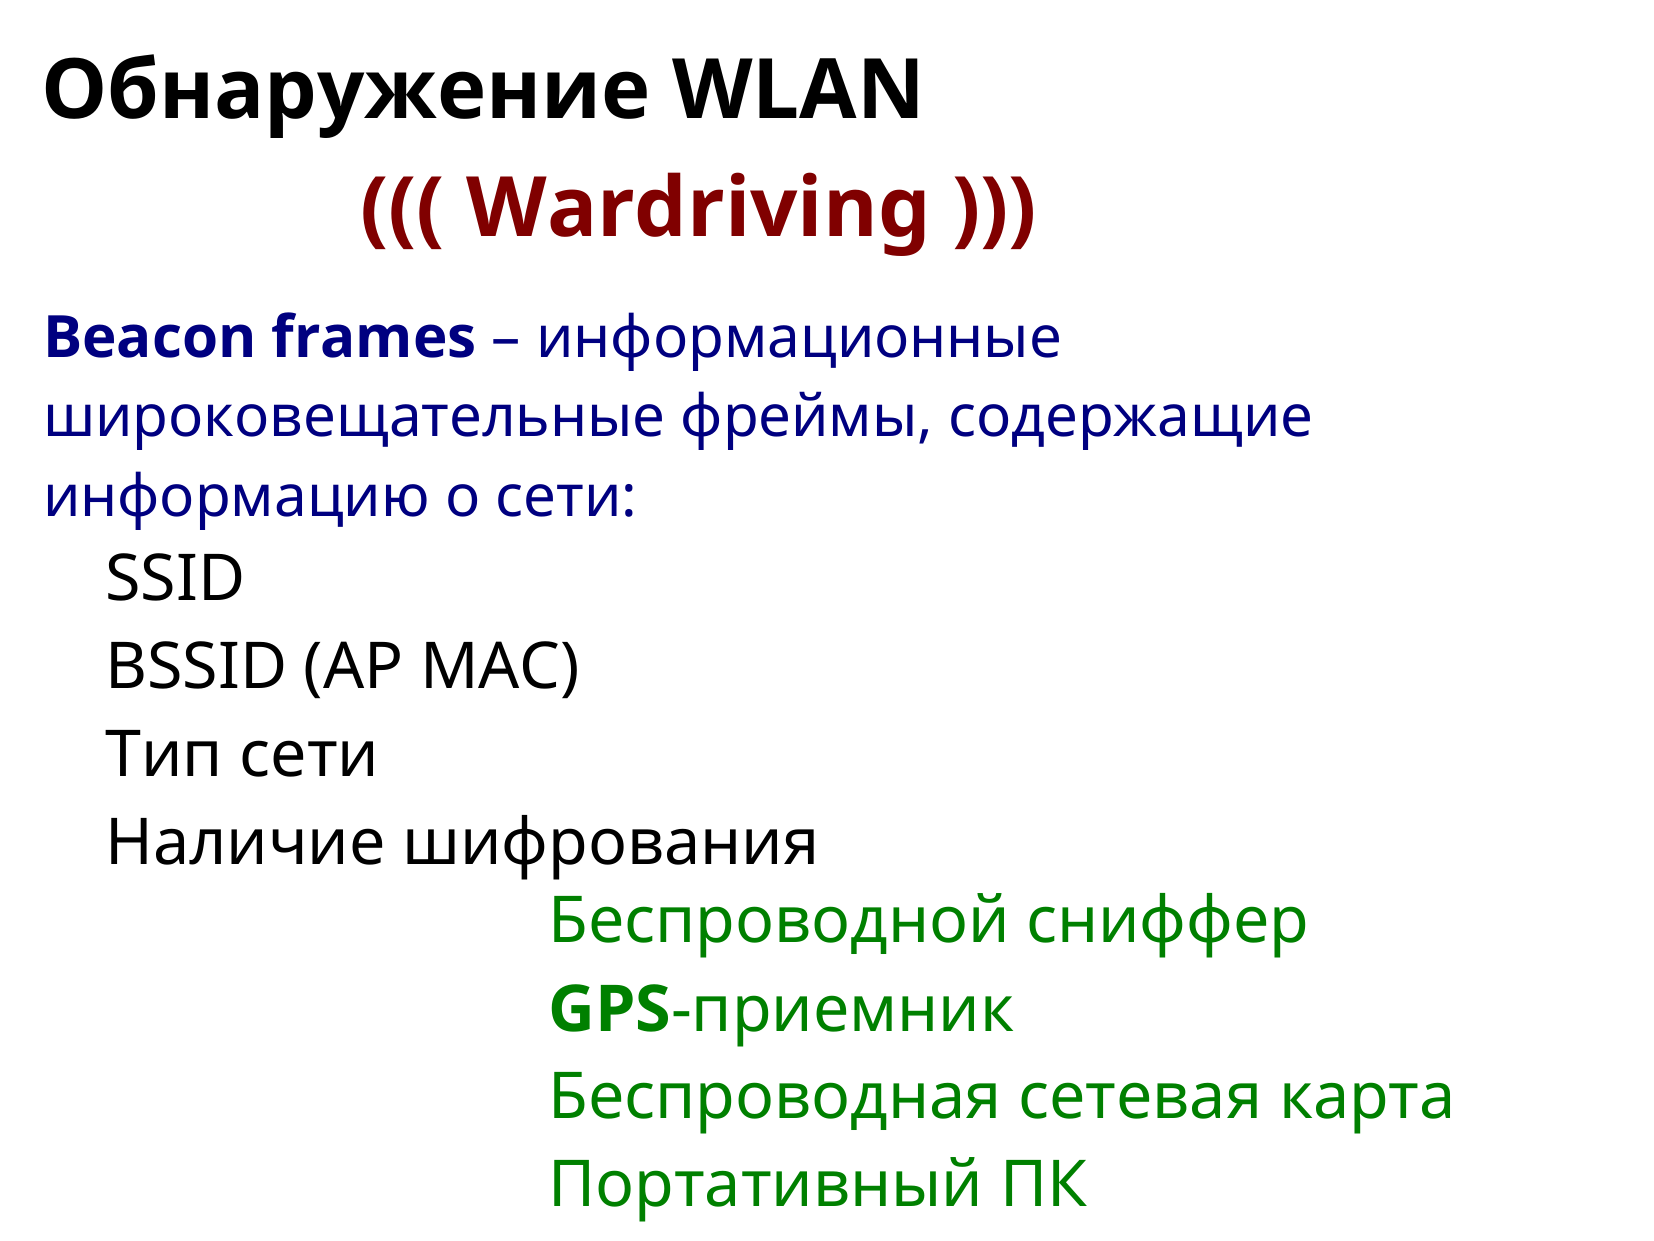

Обнаружение WLAN
((( Wardriving )))
Beacon frames – информационные широковещательные фреймы, содержащие информацию о сети:
 SSID
 BSSID (AP MAC)
 Тип сети
 Наличие шифрования
 Беспроводной сниффер
 GPS-приемник
 Беспроводная сетевая карта
 Портативный ПК